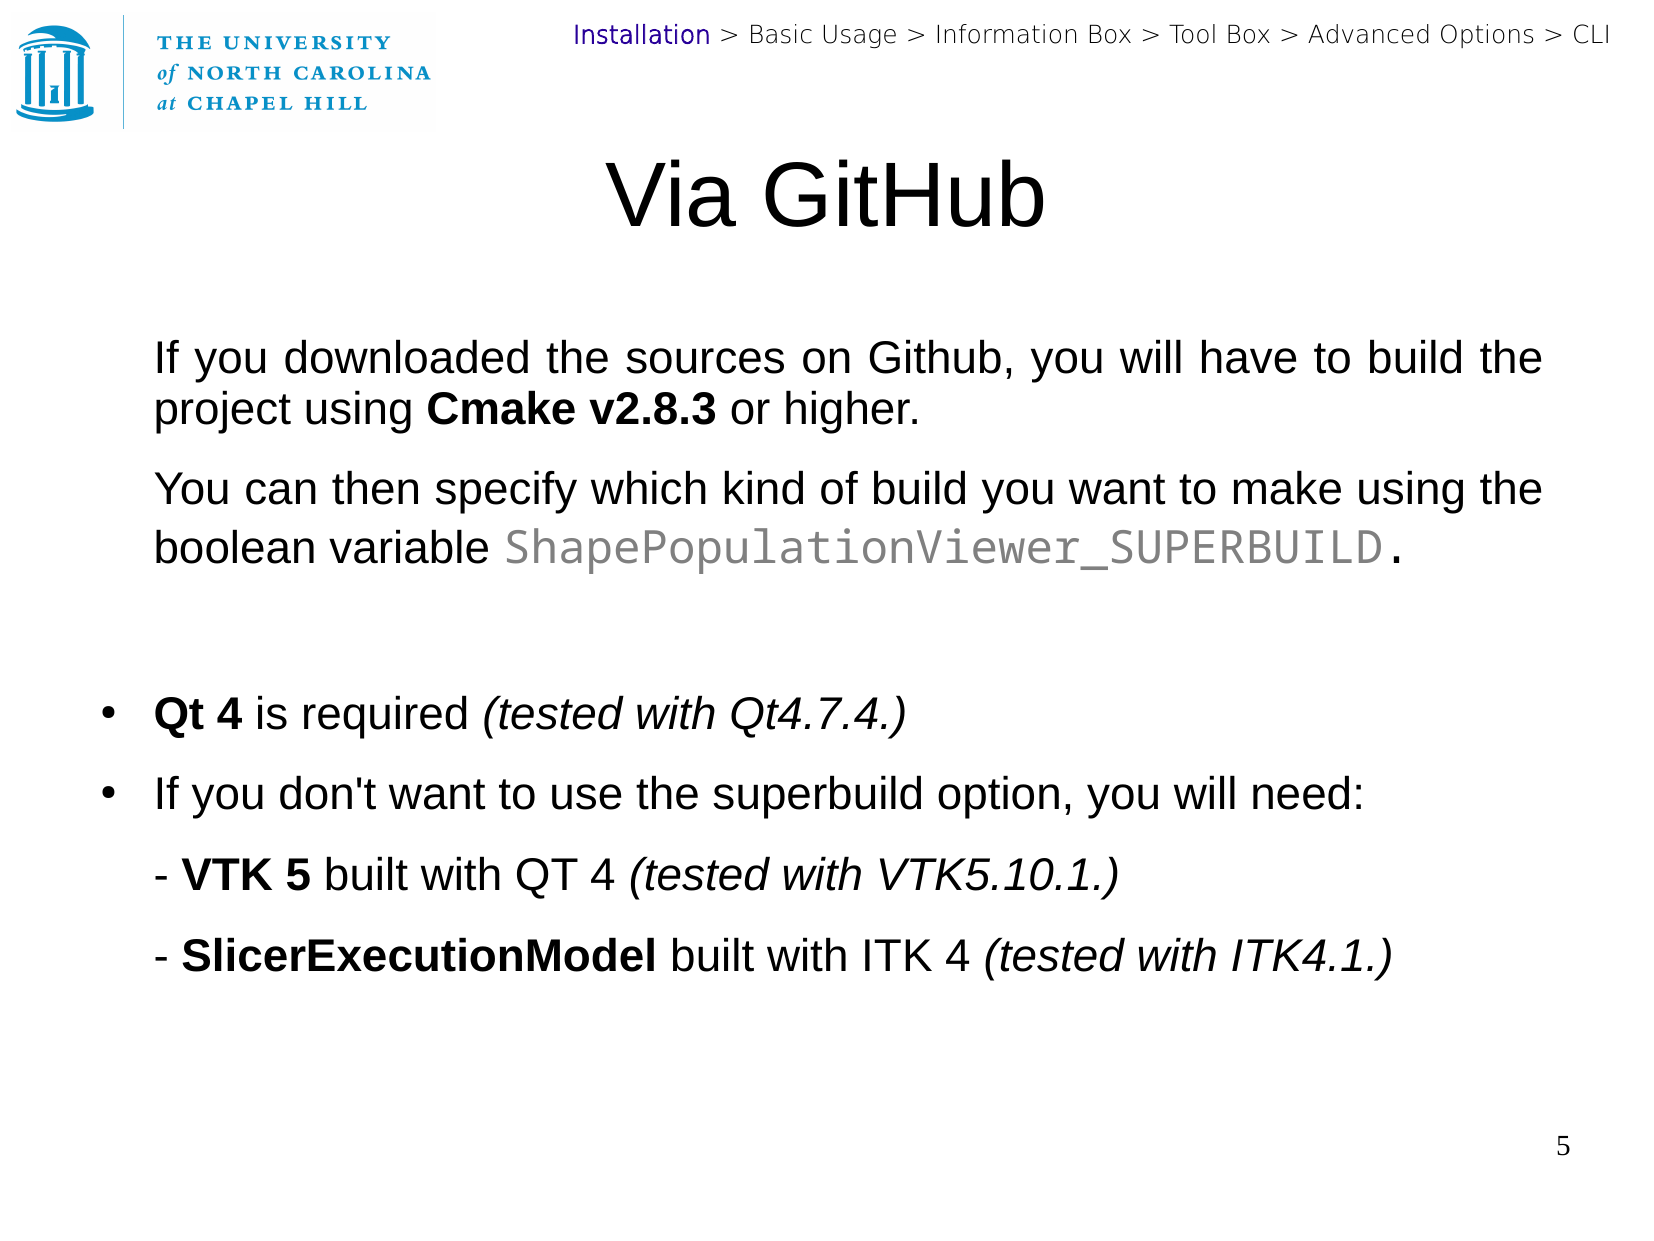

Installation > Basic Usage > Information Box > Tool Box > Advanced Options > CLI
# Via GitHub
If you downloaded the sources on Github, you will have to build the project using Cmake v2.8.3 or higher.
You can then specify which kind of build you want to make using the boolean variable ShapePopulationViewer_SUPERBUILD.
Qt 4 is required (tested with Qt4.7.4.)
If you don't want to use the superbuild option, you will need:
- VTK 5 built with QT 4 (tested with VTK5.10.1.)
- SlicerExecutionModel built with ITK 4 (tested with ITK4.1.)
5